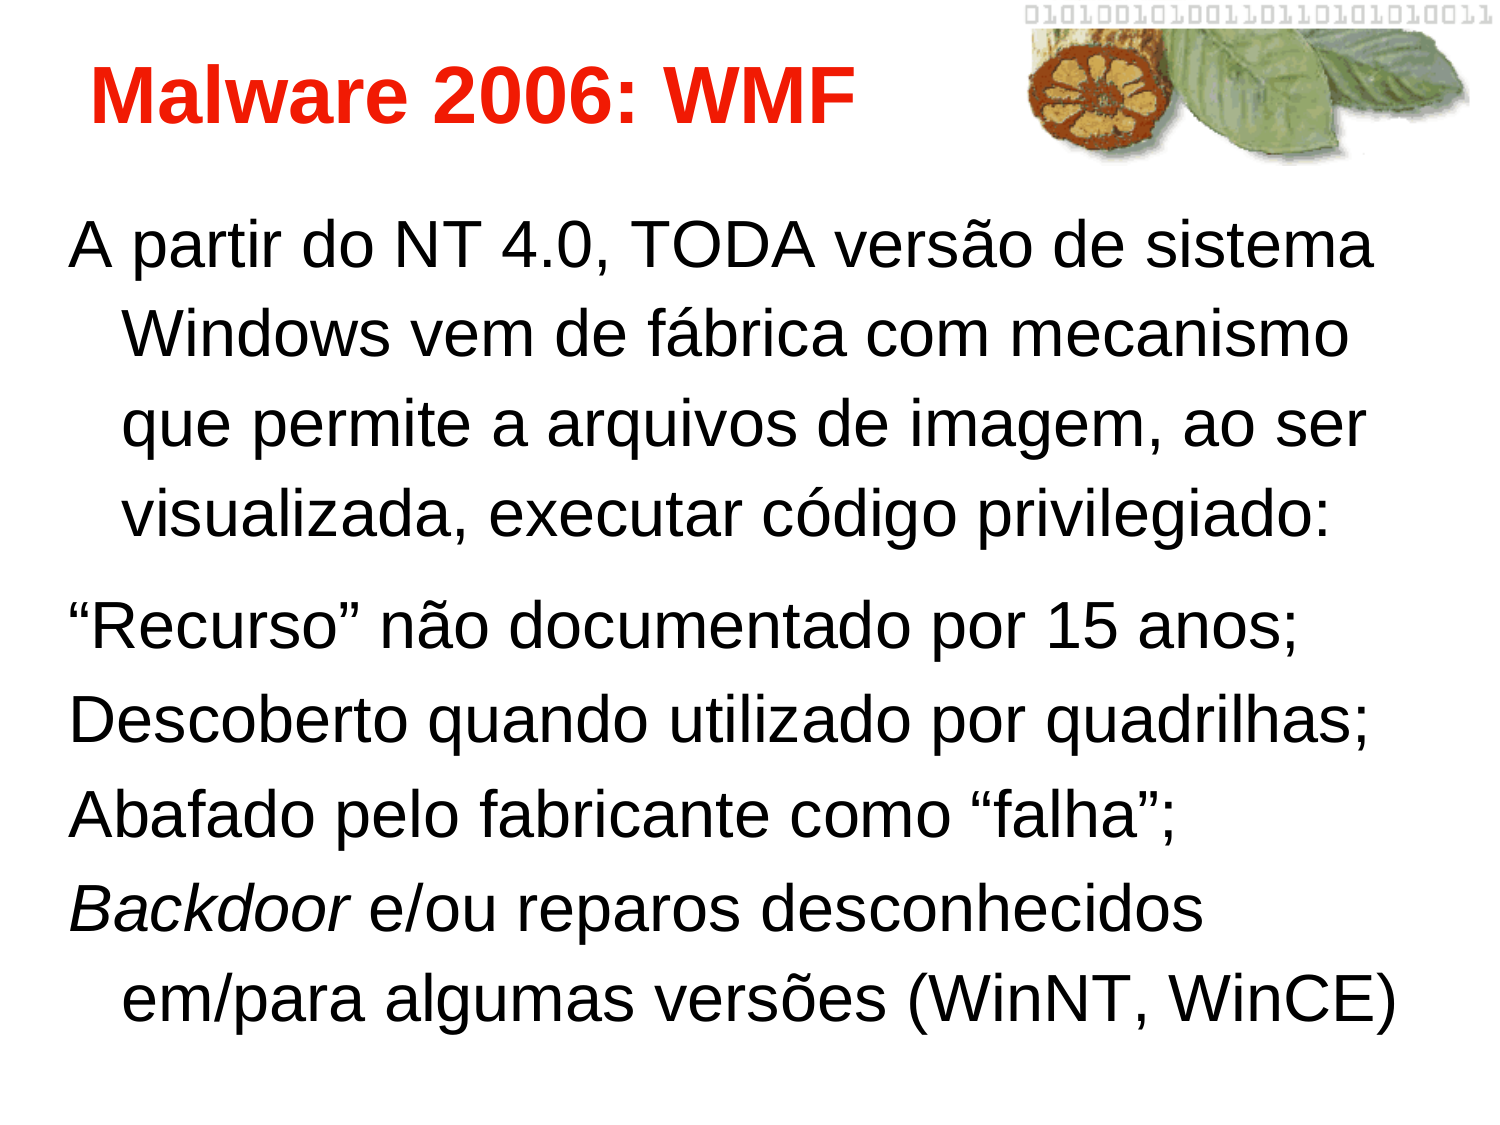

# Malware 2006: WMF
A partir do NT 4.0, TODA versão de sistema
Windows vem de fábrica com mecanismo que permite a arquivos de imagem, ao ser visualizada, executar código privilegiado:
“Recurso” não documentado por 15 anos;
Descoberto quando utilizado por quadrilhas;
Abafado pelo fabricante como “falha”;
Backdoor e/ou reparos desconhecidos em/para algumas versões (WinNT, WinCE)